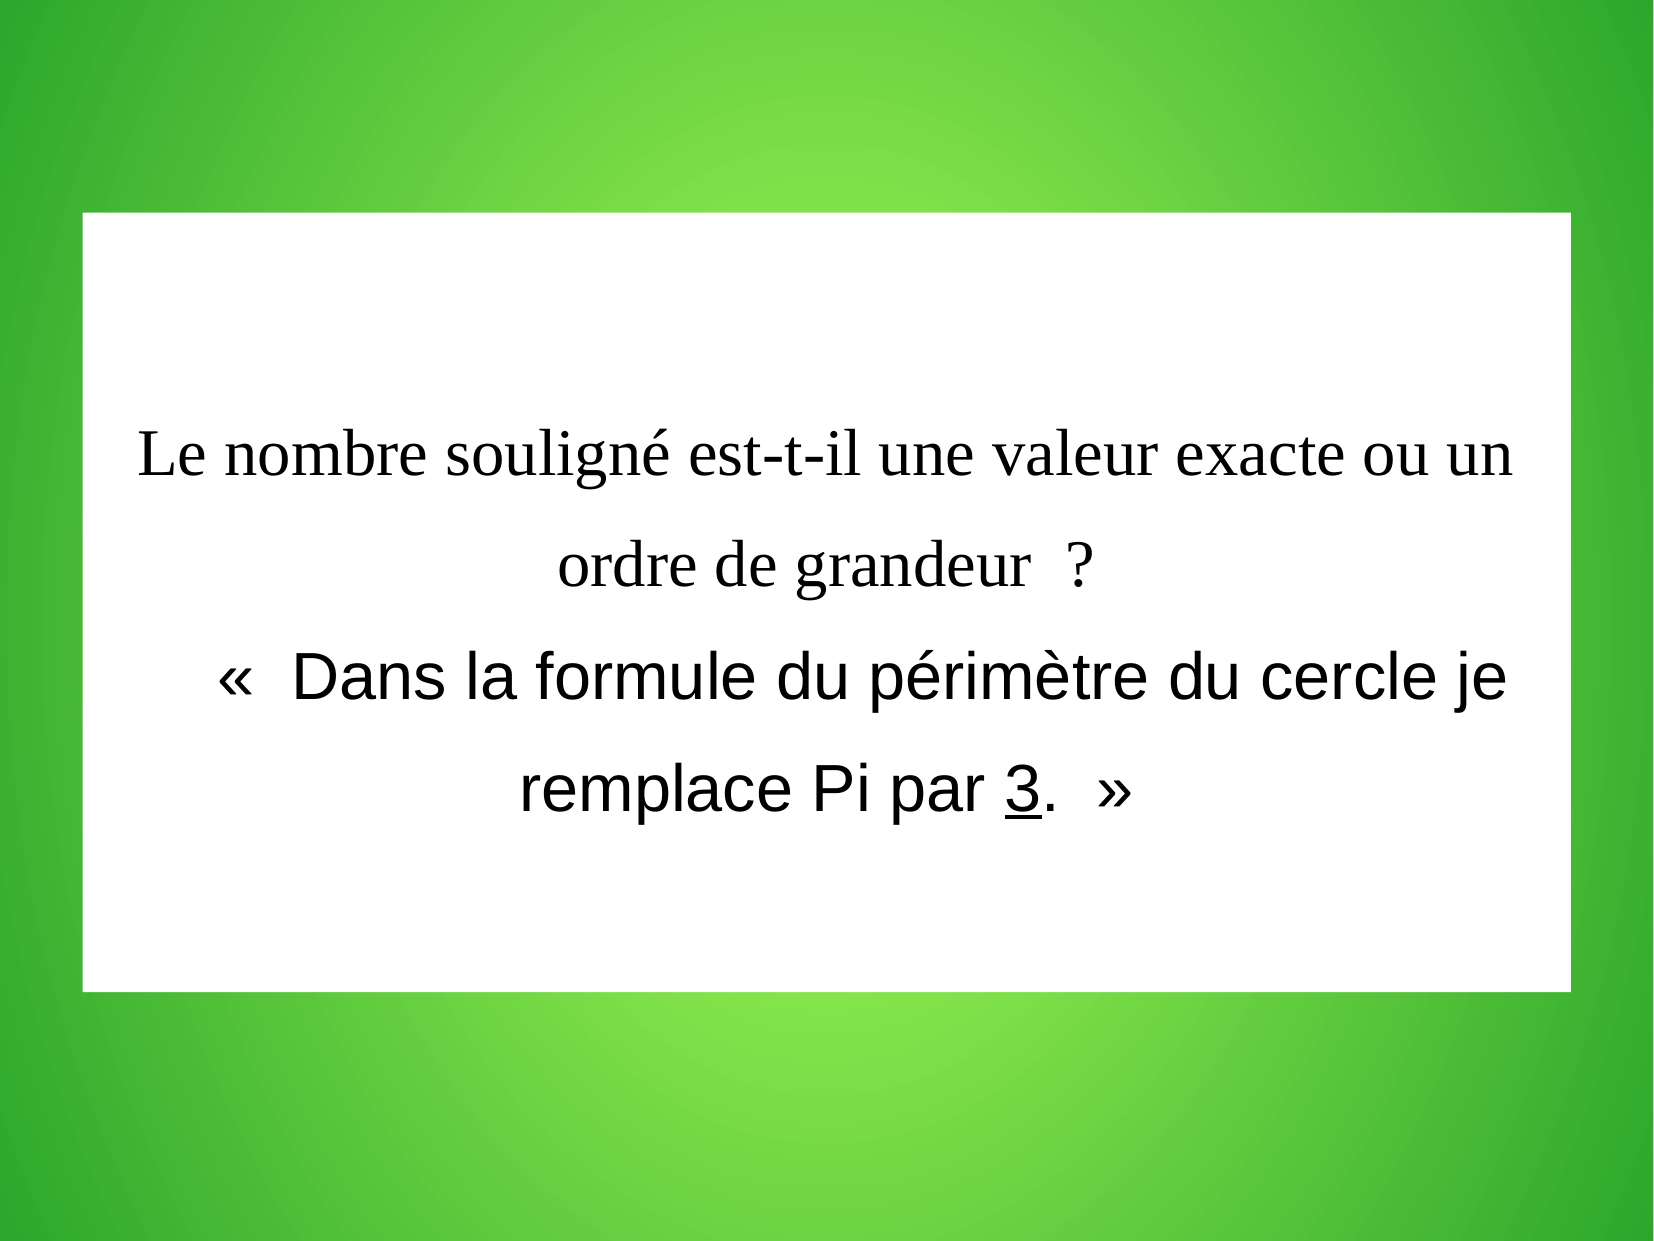

# Le nombre souligné est-t-il une valeur exacte ou un ordre de grandeur  ?
	«  Dans la formule du périmètre du cercle je remplace Pi par 3.  »